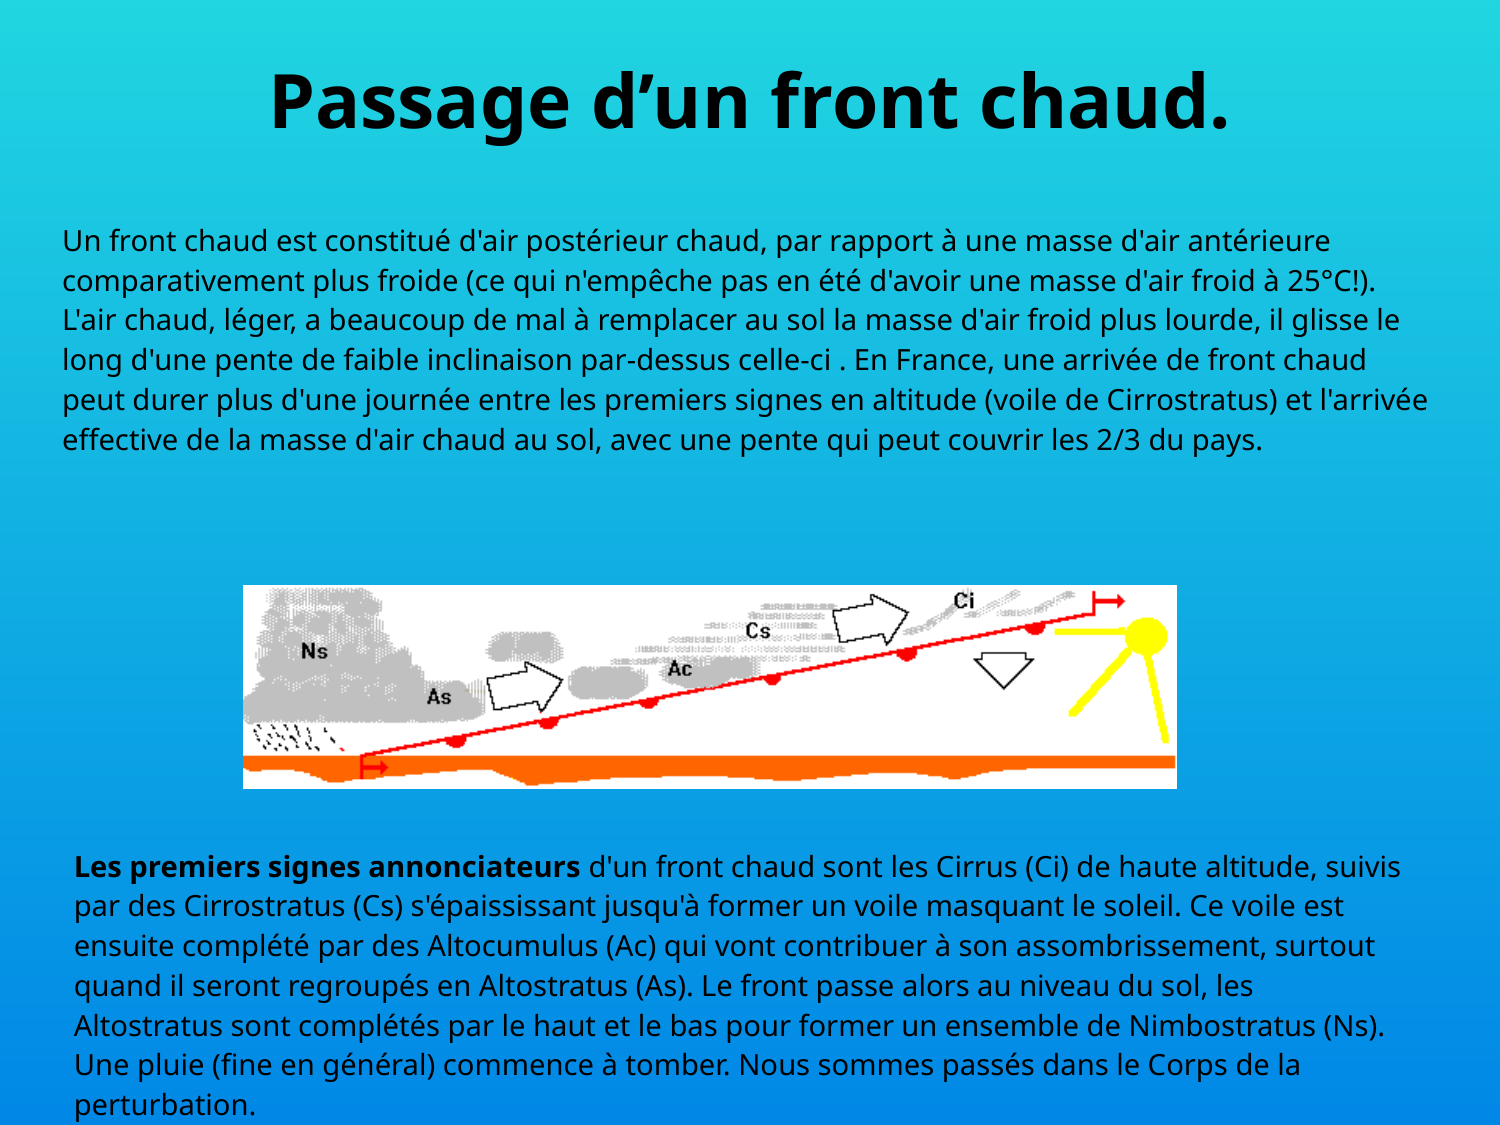

# Passage d’un front chaud.
Un front chaud est constitué d'air postérieur chaud, par rapport à une masse d'air antérieure comparativement plus froide (ce qui n'empêche pas en été d'avoir une masse d'air froid à 25°C!).
L'air chaud, léger, a beaucoup de mal à remplacer au sol la masse d'air froid plus lourde, il glisse le long d'une pente de faible inclinaison par-dessus celle-ci . En France, une arrivée de front chaud peut durer plus d'une journée entre les premiers signes en altitude (voile de Cirrostratus) et l'arrivée effective de la masse d'air chaud au sol, avec une pente qui peut couvrir les 2/3 du pays.
Les premiers signes annonciateurs d'un front chaud sont les Cirrus (Ci) de haute altitude, suivis par des Cirrostratus (Cs) s'épaississant jusqu'à former un voile masquant le soleil. Ce voile est ensuite complété par des Altocumulus (Ac) qui vont contribuer à son assombrissement, surtout quand il seront regroupés en Altostratus (As). Le front passe alors au niveau du sol, les Altostratus sont complétés par le haut et le bas pour former un ensemble de Nimbostratus (Ns). Une pluie (fine en général) commence à tomber. Nous sommes passés dans le Corps de la perturbation.